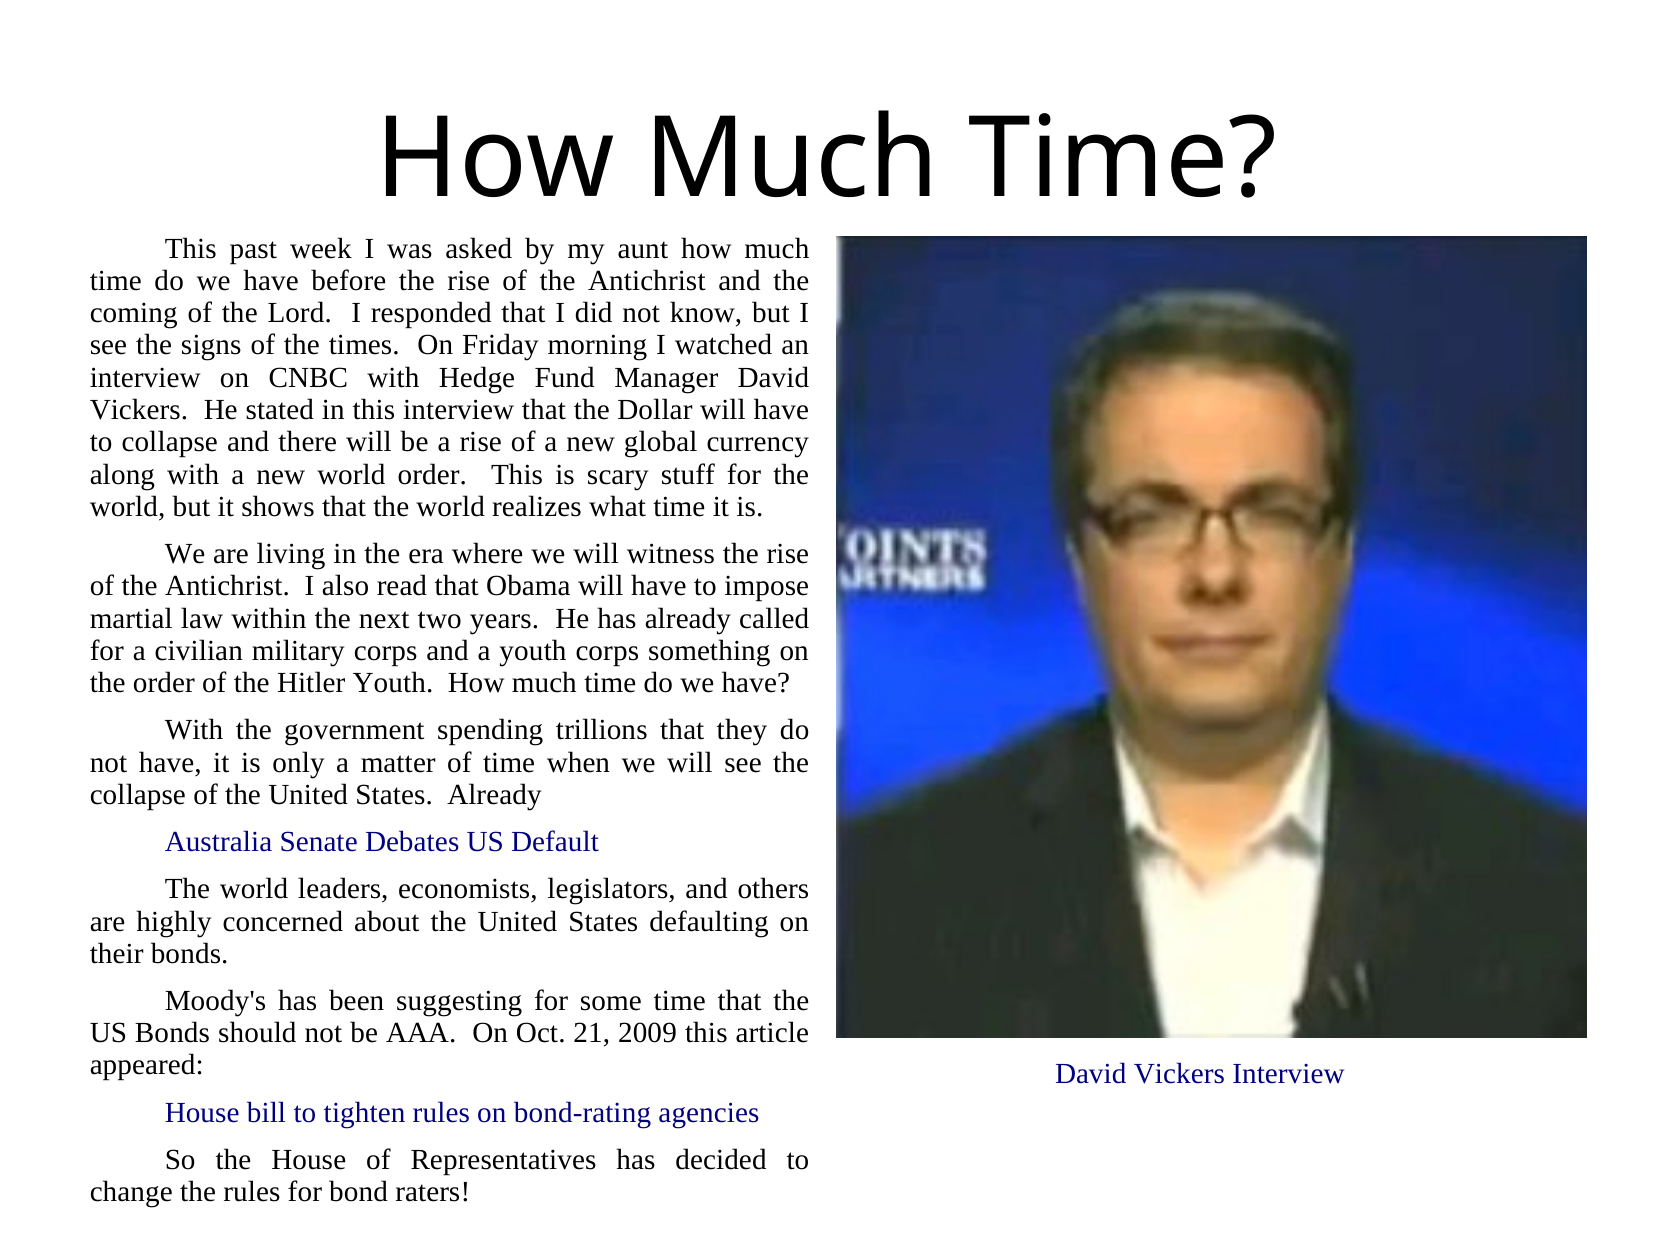

# How Much Time?
This past week I was asked by my aunt how much time do we have before the rise of the Antichrist and the coming of the Lord. I responded that I did not know, but I see the signs of the times. On Friday morning I watched an interview on CNBC with Hedge Fund Manager David Vickers. He stated in this interview that the Dollar will have to collapse and there will be a rise of a new global currency along with a new world order. This is scary stuff for the world, but it shows that the world realizes what time it is.
We are living in the era where we will witness the rise of the Antichrist. I also read that Obama will have to impose martial law within the next two years. He has already called for a civilian military corps and a youth corps something on the order of the Hitler Youth. How much time do we have?
With the government spending trillions that they do not have, it is only a matter of time when we will see the collapse of the United States. Already
Australia Senate Debates US Default
The world leaders, economists, legislators, and others are highly concerned about the United States defaulting on their bonds.
Moody's has been suggesting for some time that the US Bonds should not be AAA. On Oct. 21, 2009 this article appeared:
House bill to tighten rules on bond-rating agencies
So the House of Representatives has decided to change the rules for bond raters!
David Vickers Interview